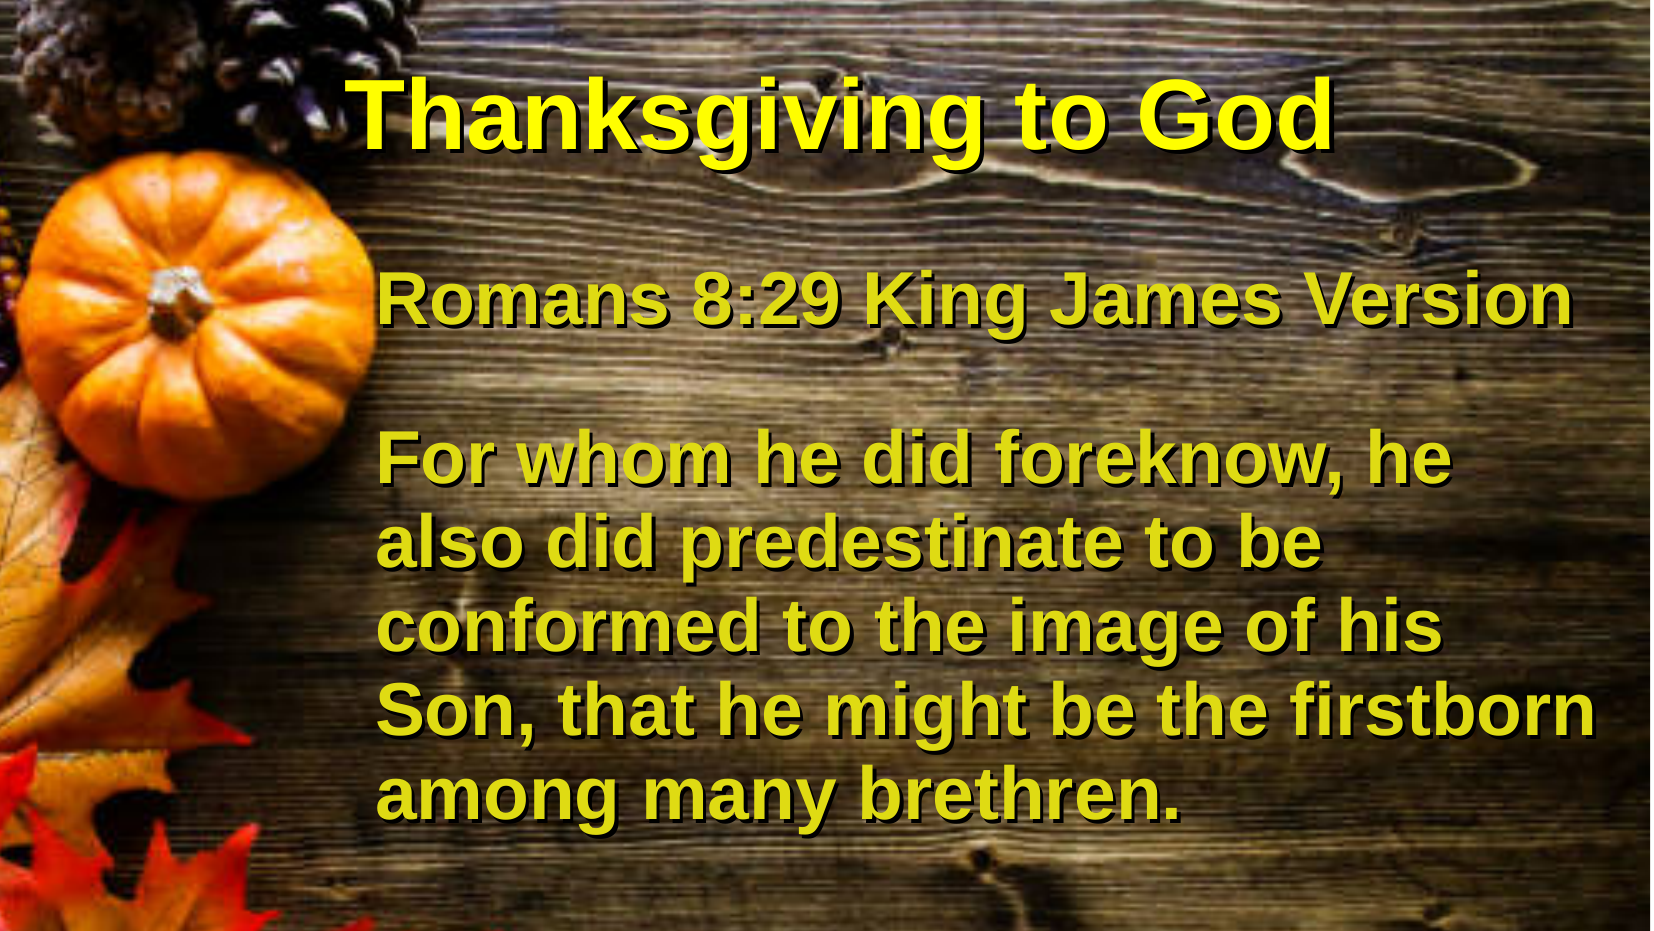

# Thanksgiving to God
Romans 8:29 King James Version
For whom he did foreknow, he also did predestinate to be conformed to the image of his Son, that he might be the firstborn among many brethren.